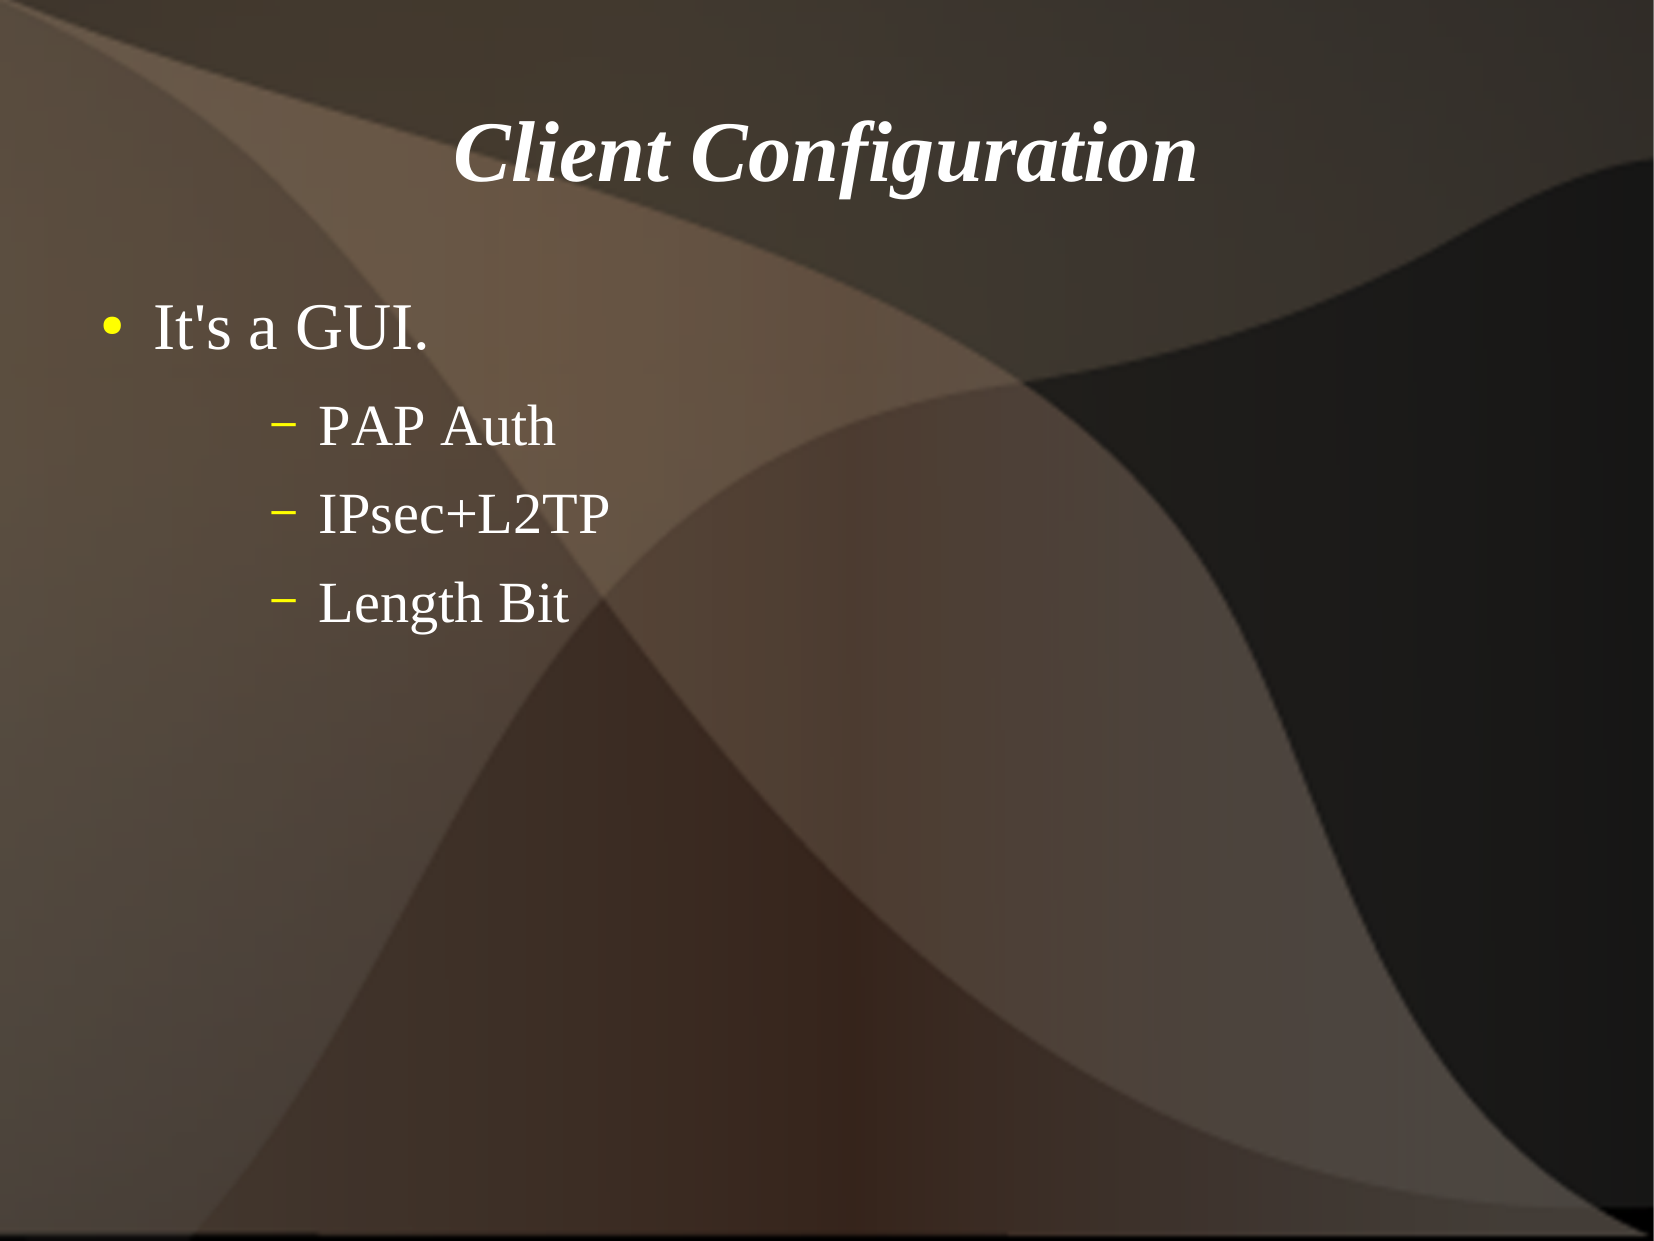

# Client Configuration
It's a GUI.
PAP Auth
IPsec+L2TP
Length Bit